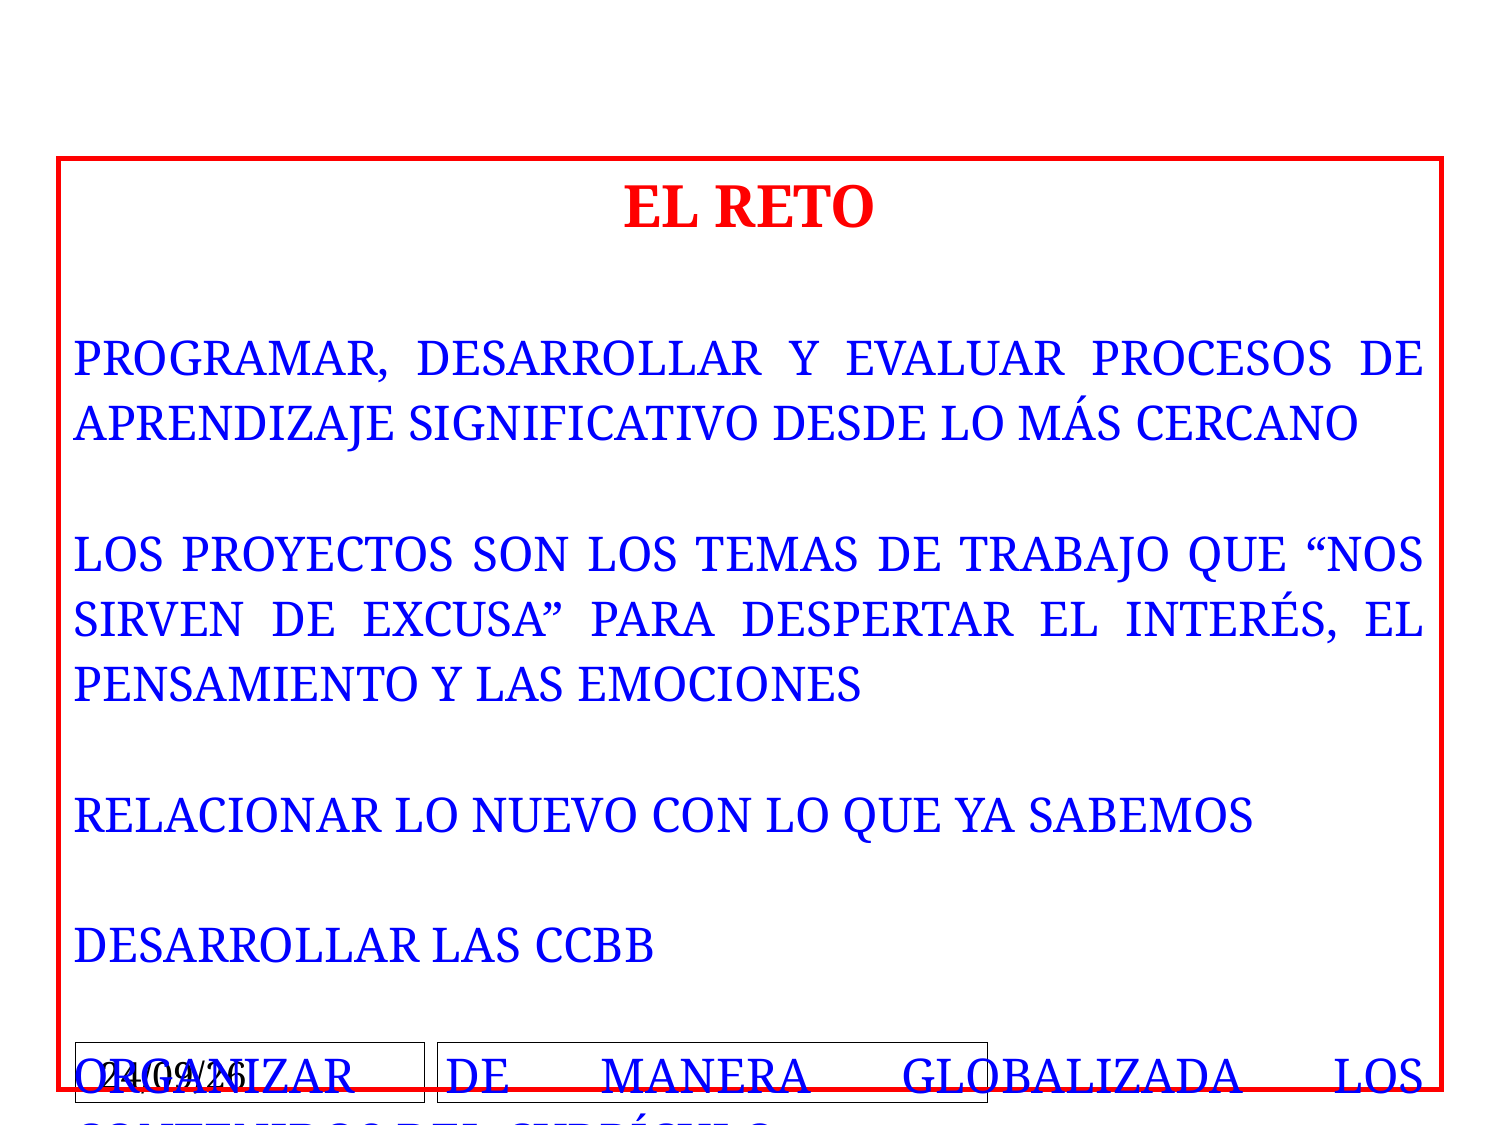

EL RETO
PROGRAMAR, DESARROLLAR Y EVALUAR PROCESOS DE APRENDIZAJE SIGNIFICATIVO DESDE LO MÁS CERCANO
LOS PROYECTOS SON LOS TEMAS DE TRABAJO QUE “NOS SIRVEN DE EXCUSA” PARA DESPERTAR EL INTERÉS, EL PENSAMIENTO Y LAS EMOCIONES
RELACIONAR LO NUEVO CON LO QUE YA SABEMOS
DESARROLLAR LAS CCBB
ORGANIZAR DE MANERA GLOBALIZADA LOS CONTENIDOS DEL CURRÍCULO